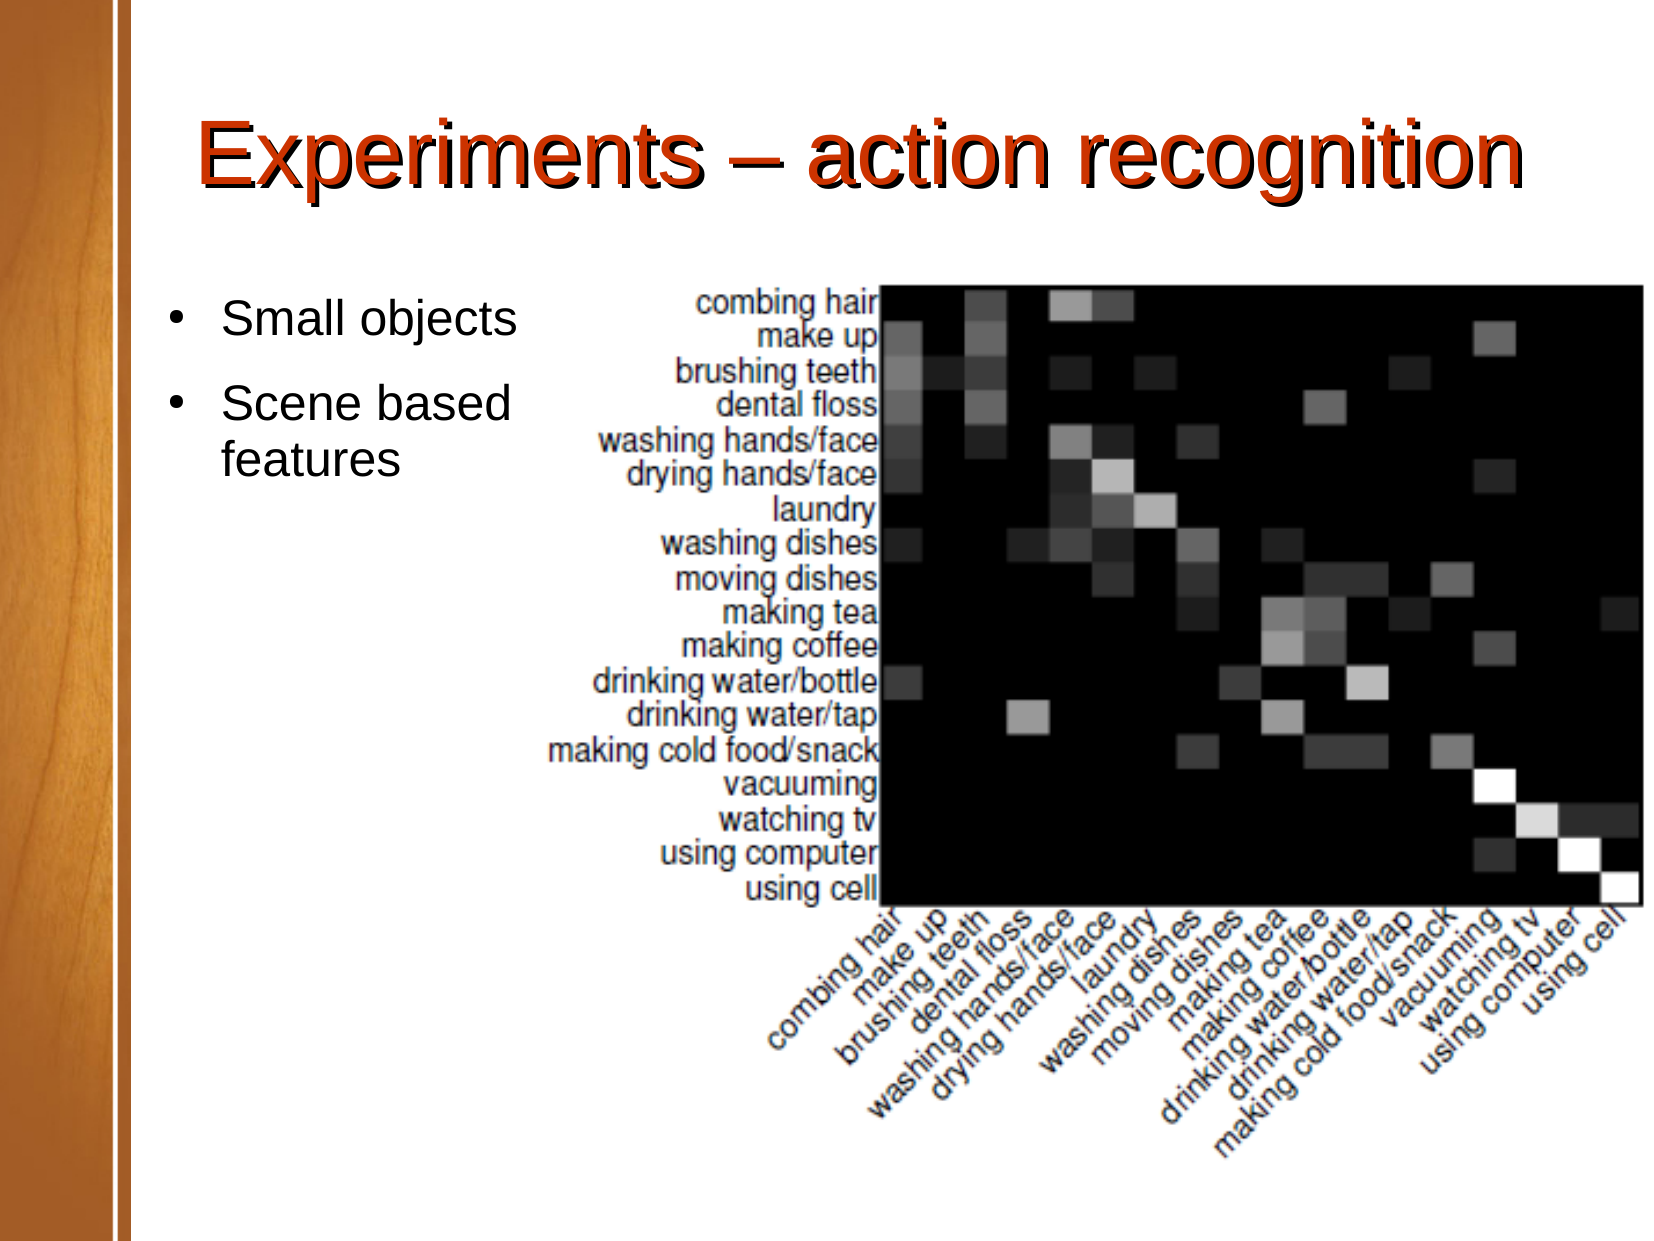

# Experiments – action recognition
Small objects
Scene based
features